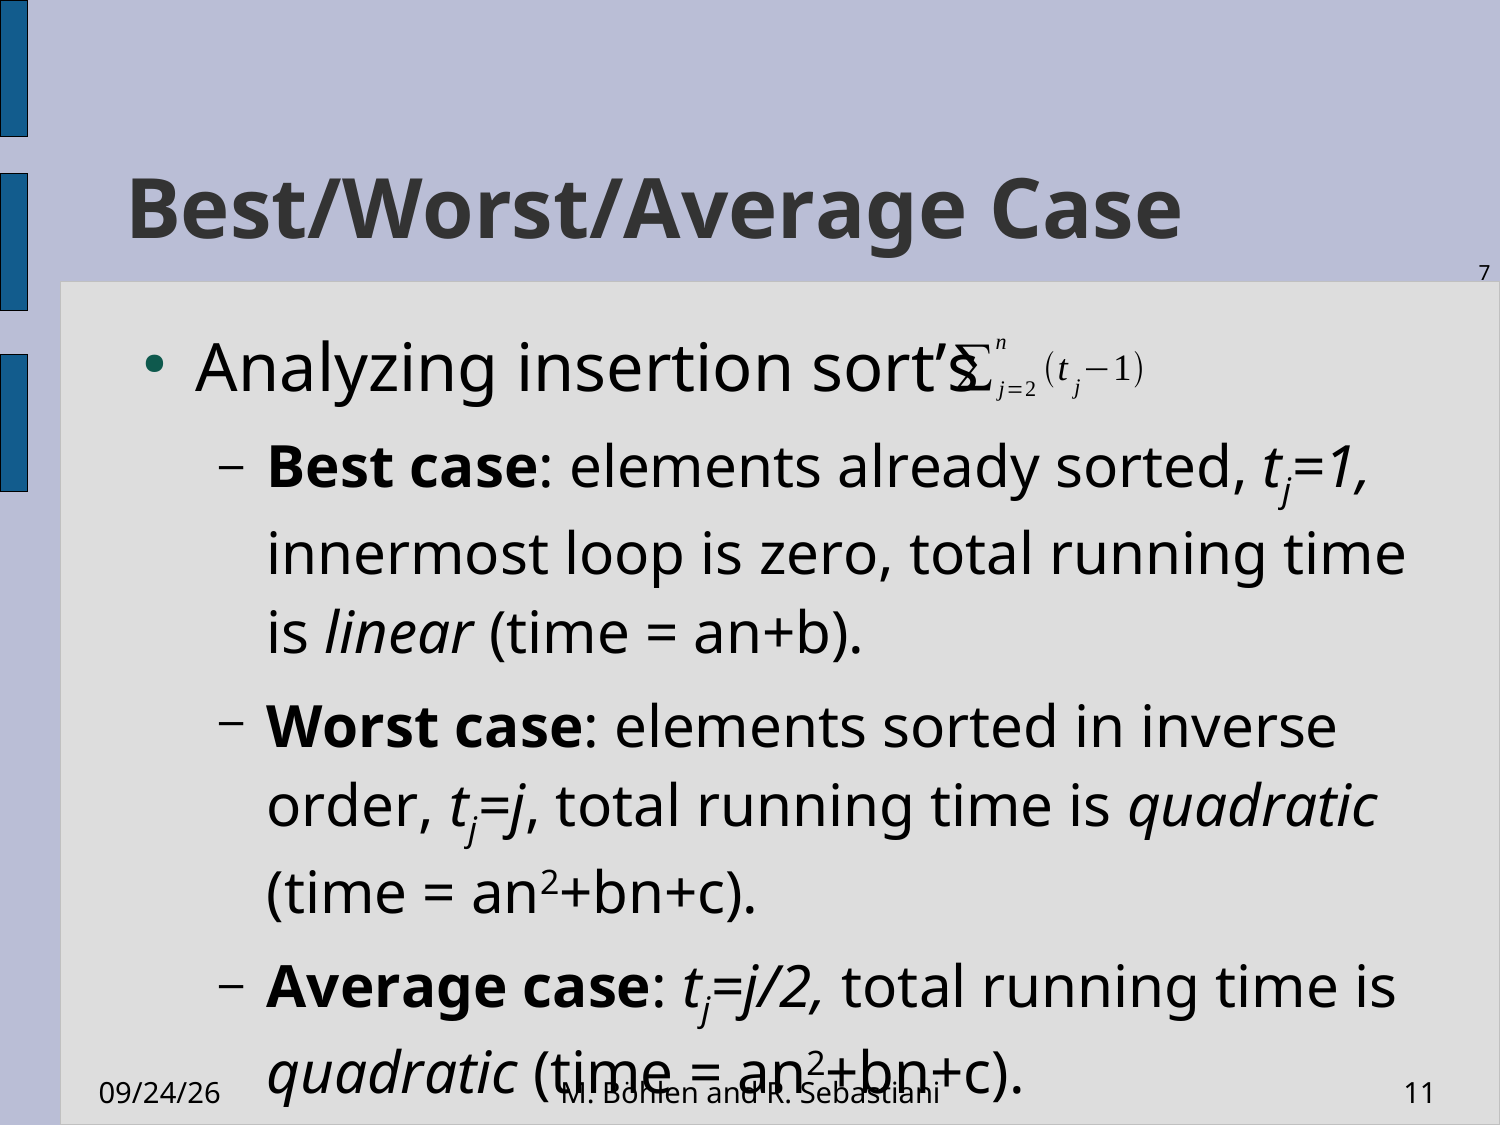

# Best/Worst/Average Case
7
Analyzing insertion sort’s
Best case: elements already sorted, tj=1, innermost loop is zero, total running time is linear (time = an+b).
Worst case: elements sorted in inverse order, tj=j, total running time is quadratic (time = an2+bn+c).
Average case: tj=j/2, total running time is quadratic (time = an2+bn+c).
M. Böhlen and R. Sebastiani
11